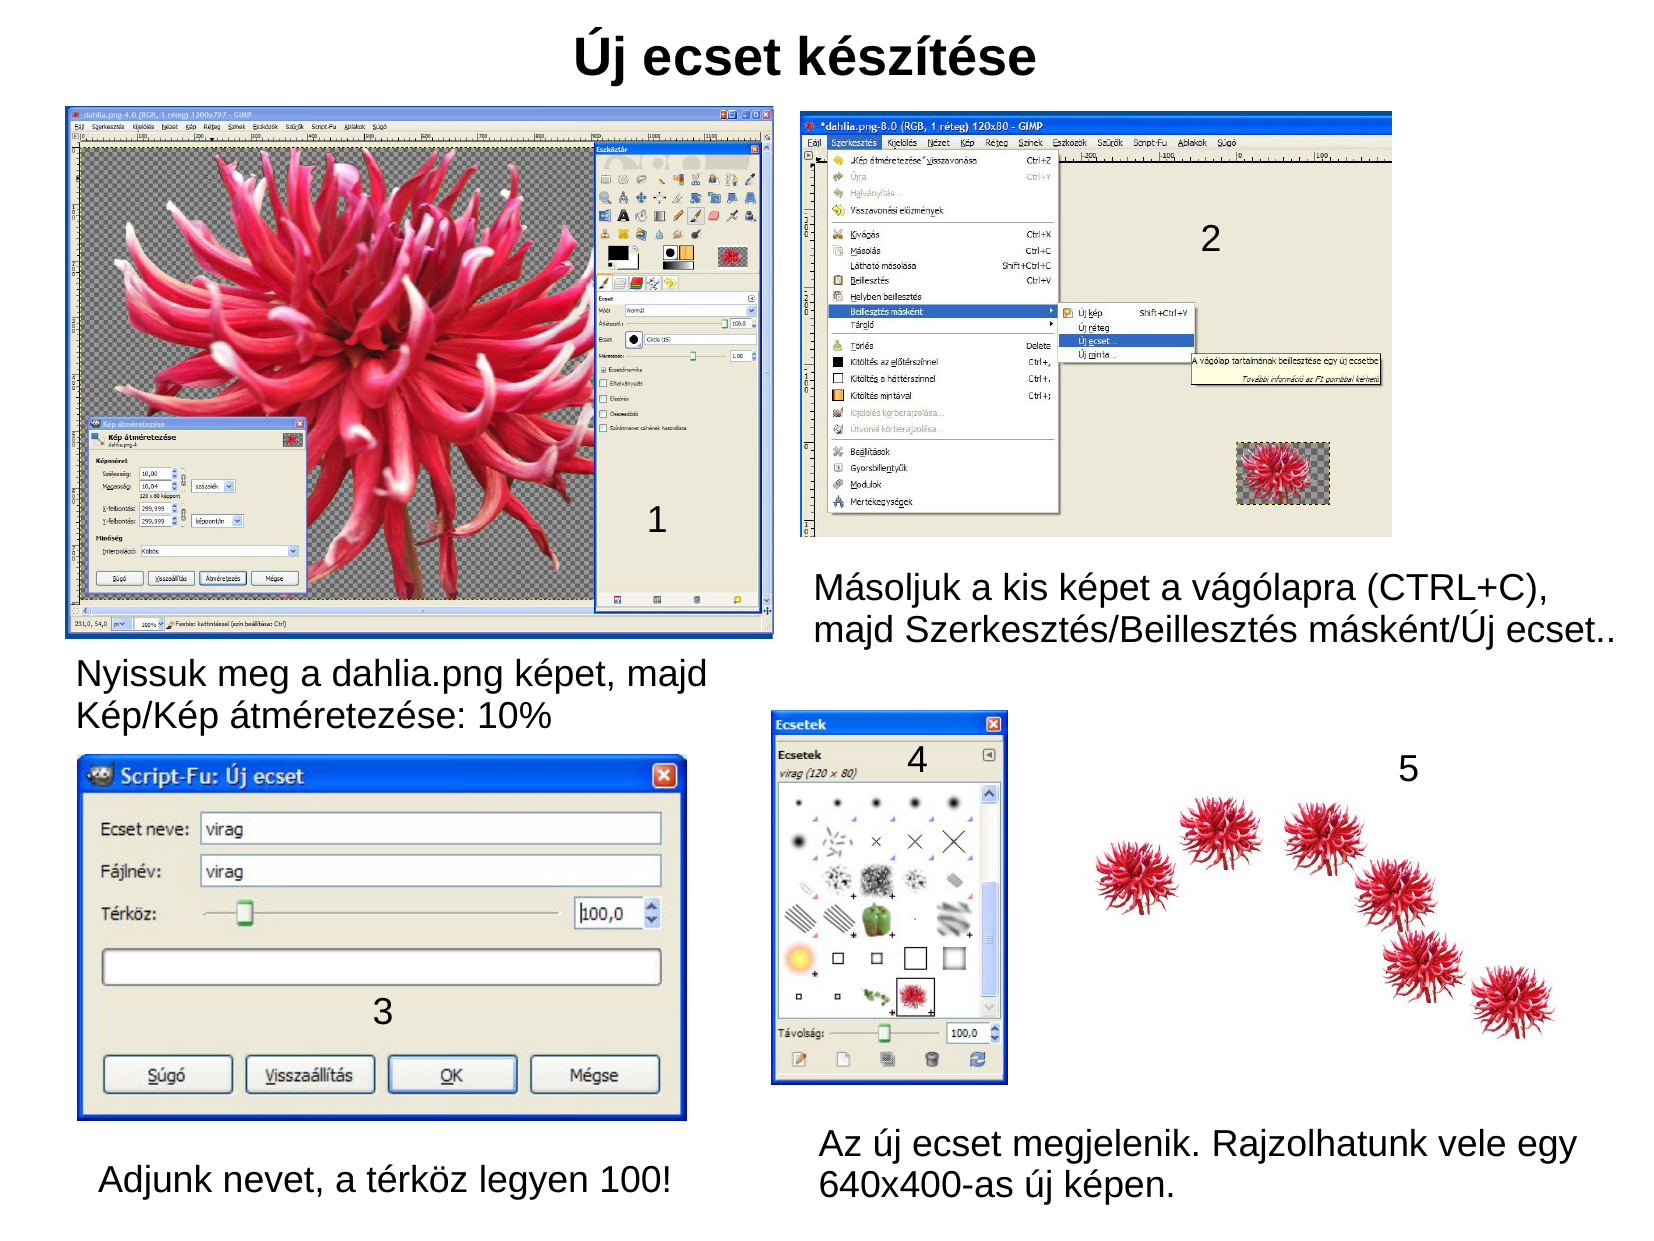

Új ecset készítése
2
1
Másoljuk a kis képet a vágólapra (CTRL+C),
majd Szerkesztés/Beillesztés másként/Új ecset..
Nyissuk meg a dahlia.png képet, majd
Kép/Kép átméretezése: 10%
4
5
3
Az új ecset megjelenik. Rajzolhatunk vele egy
640x400-as új képen.
Adjunk nevet, a térköz legyen 100!